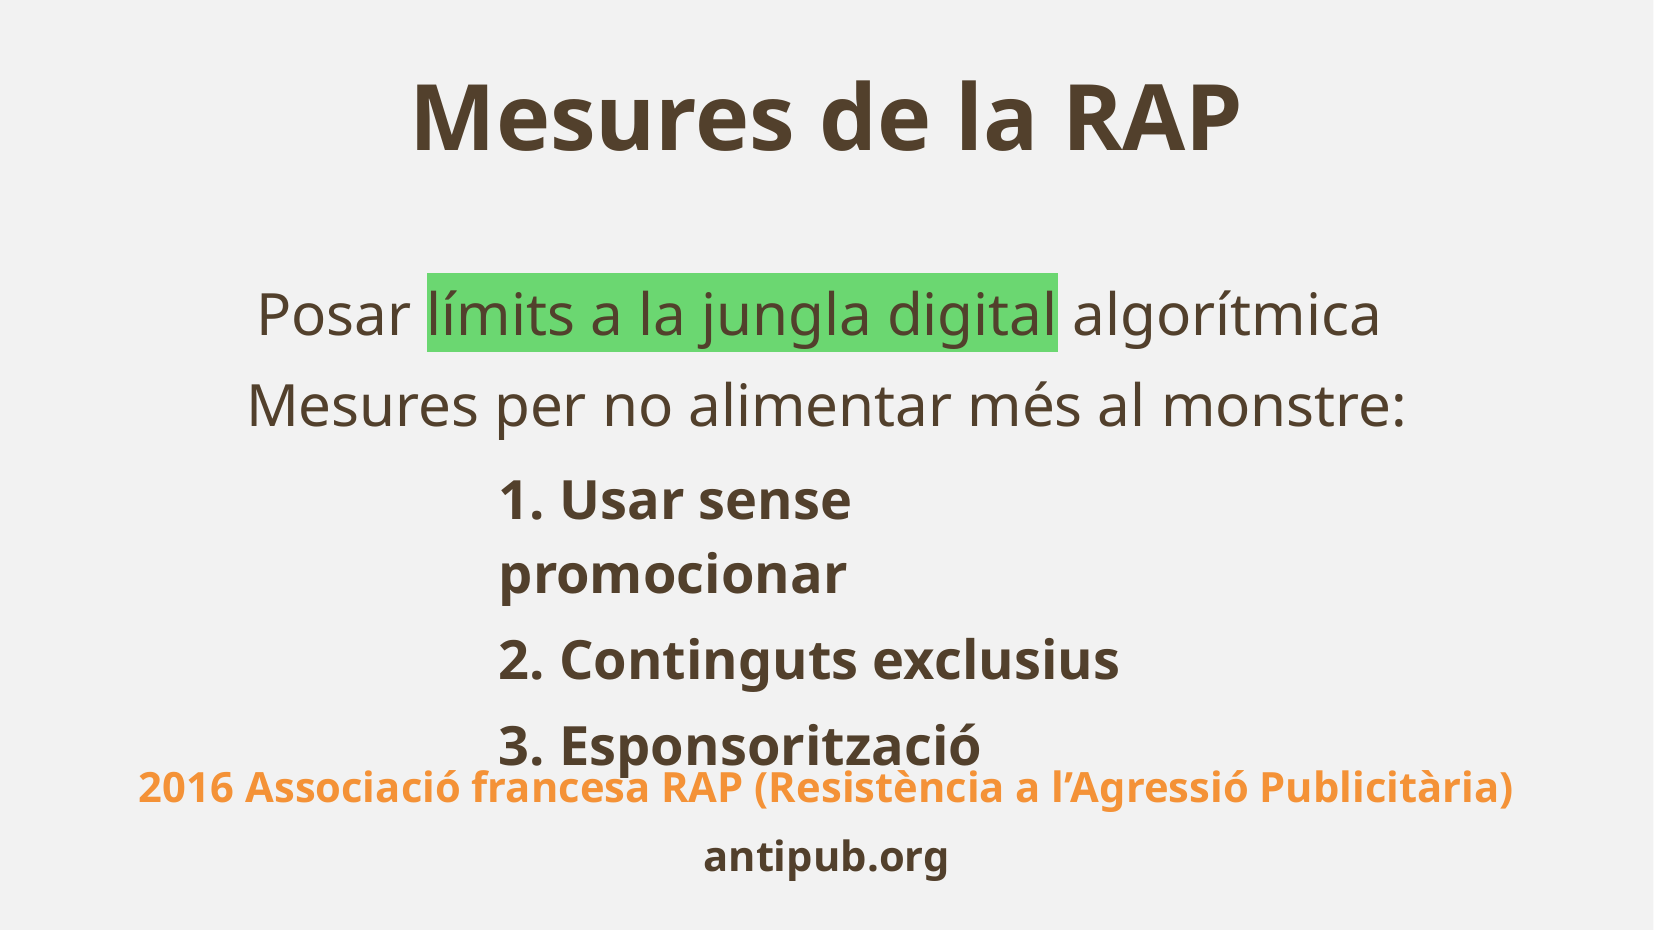

# Mesures de la RAP
Posar límits a la jungla digital algorítmica
Mesures per no alimentar més al monstre:
1. Usar sense promocionar
2. Continguts exclusius
3. Esponsorització
2016 Associació francesa RAP (Resistència a l’Agressió Publicitària)
antipub.org